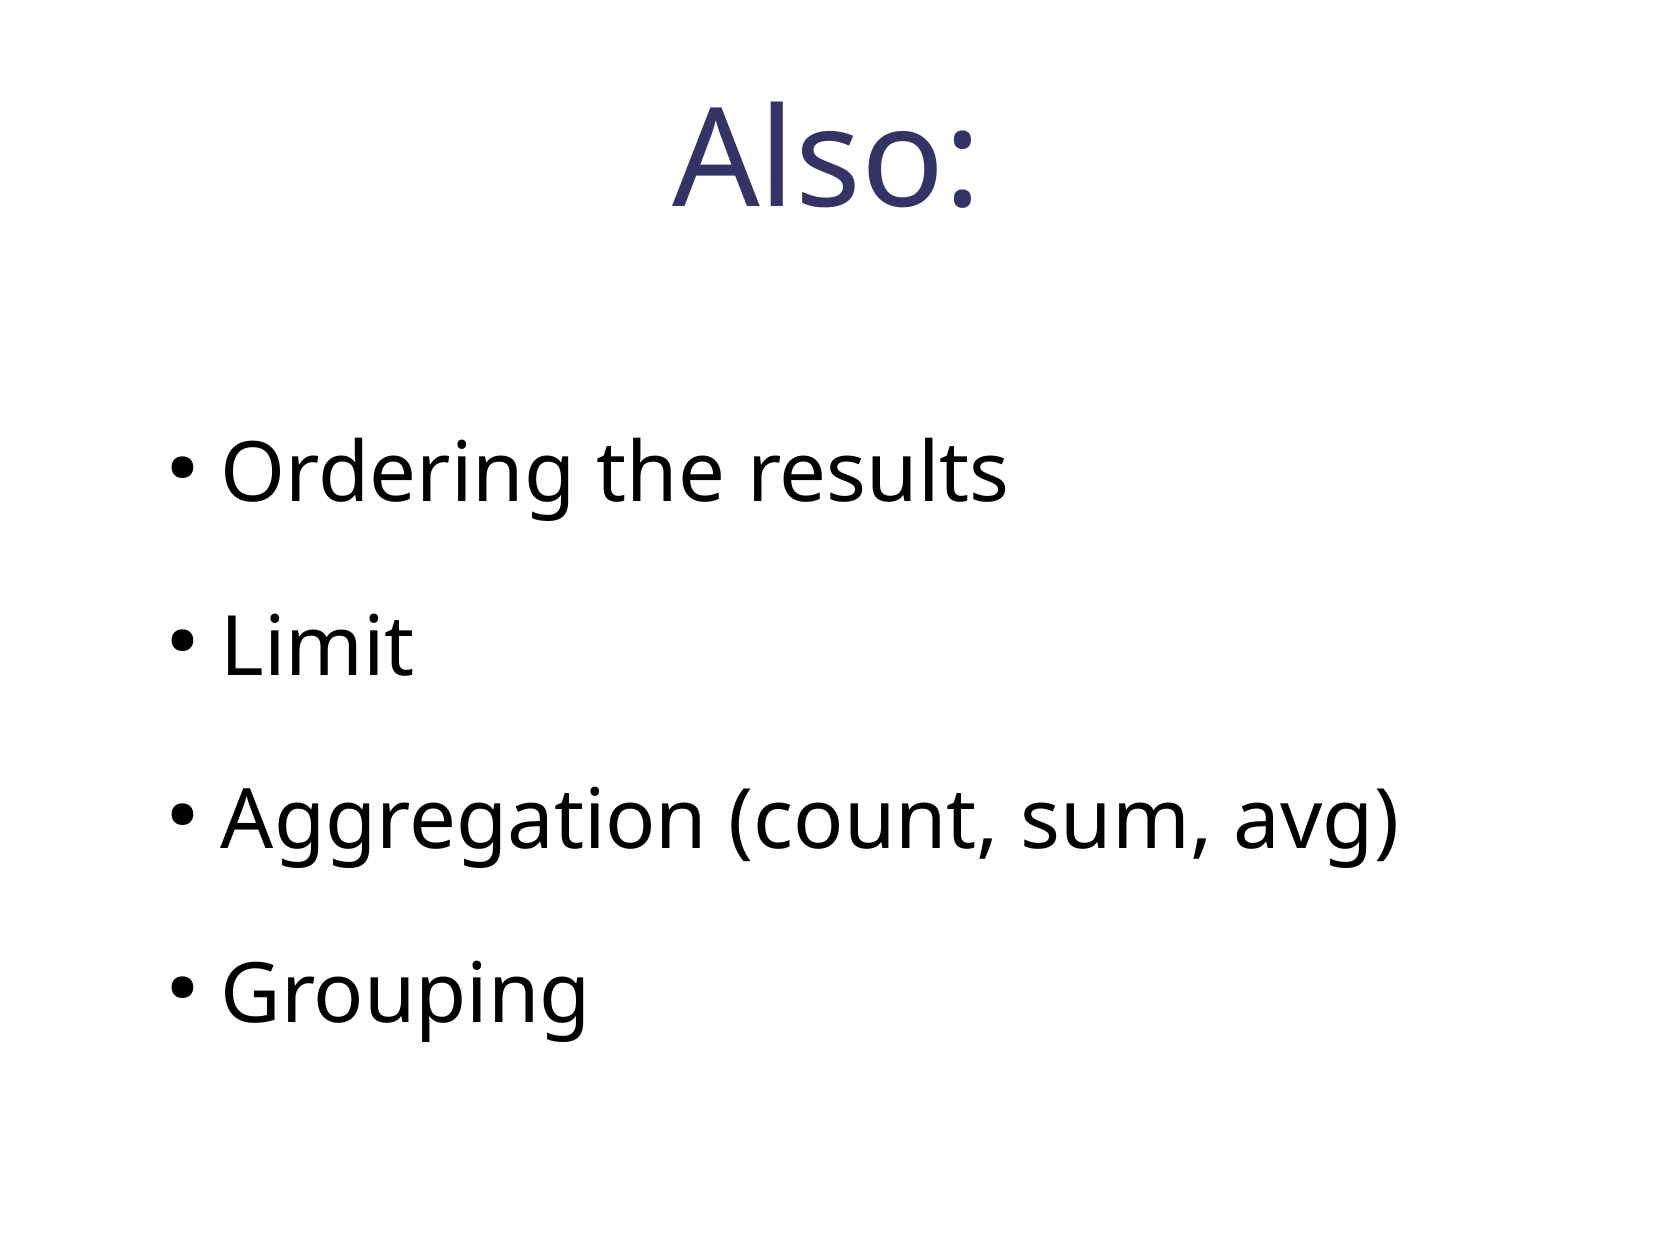

# Also:
Ordering the results
Limit
Aggregation (count, sum, avg)
Grouping